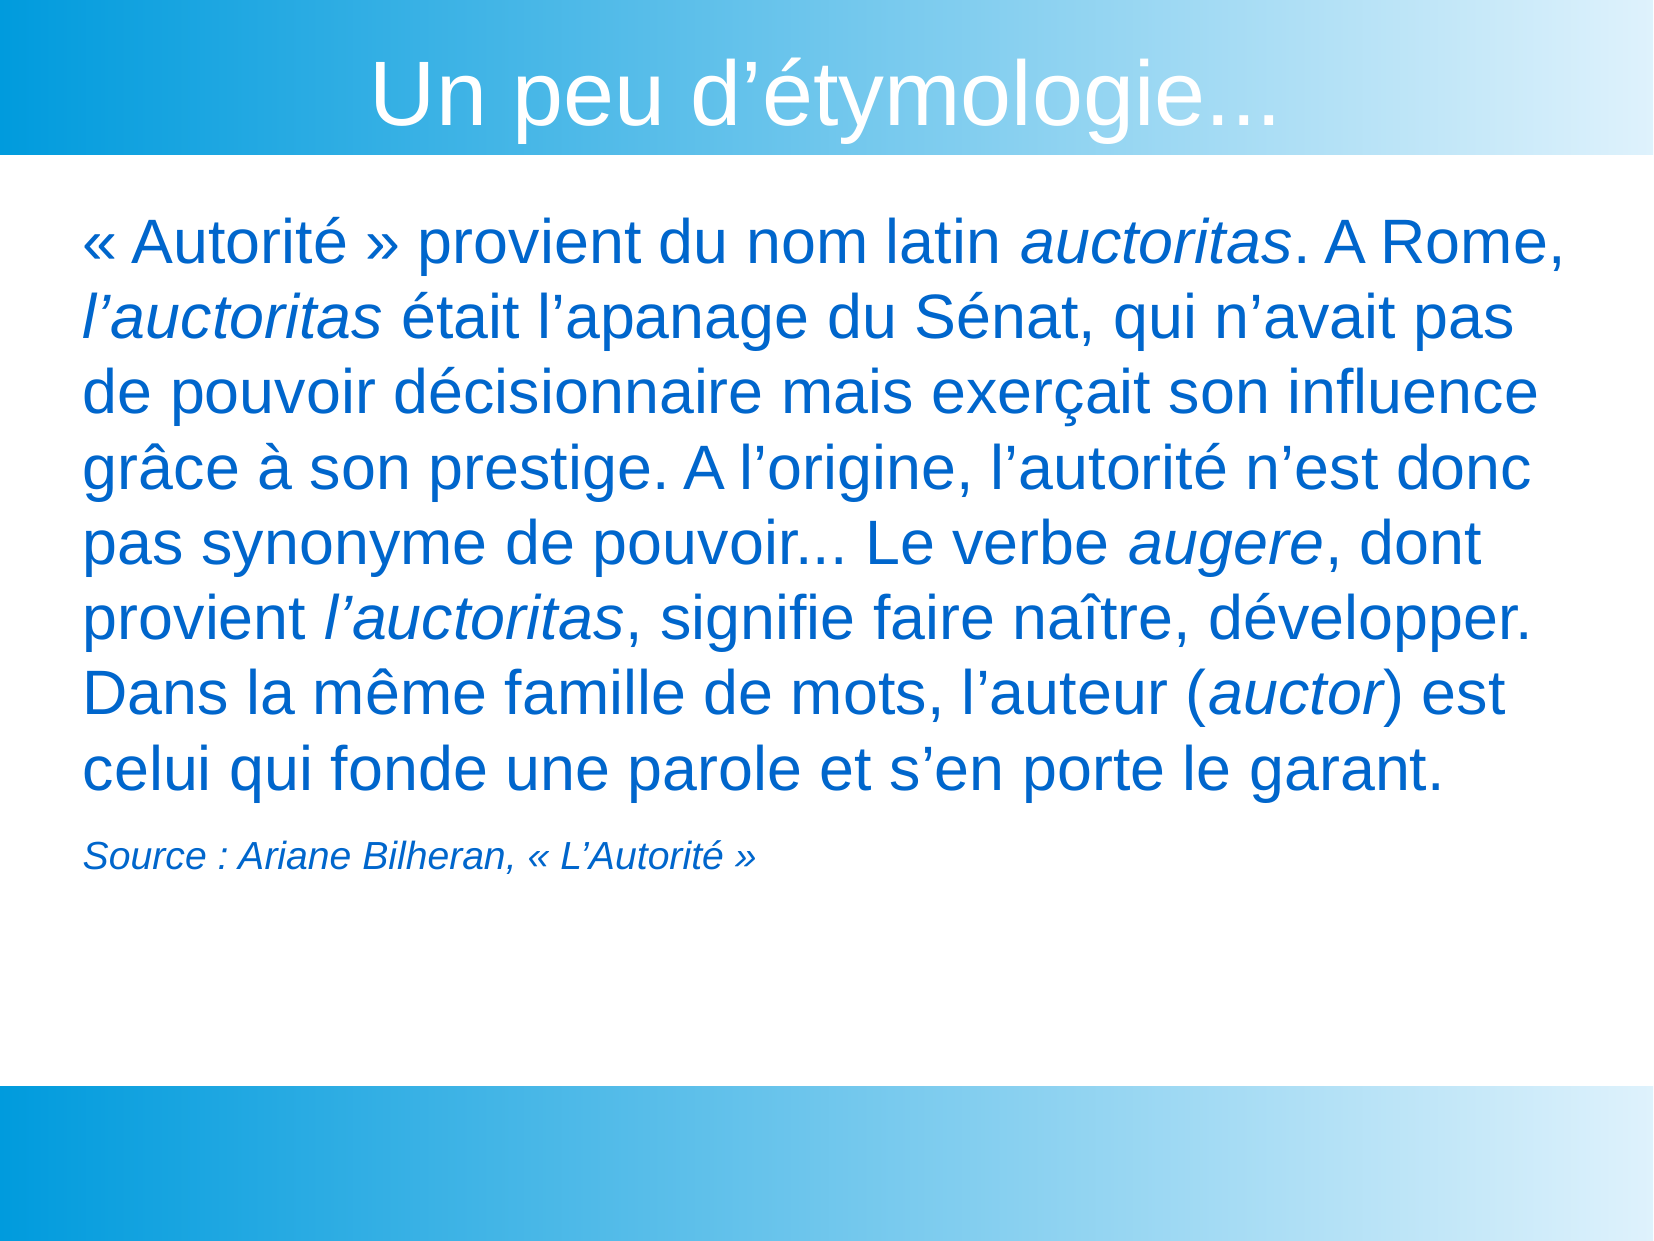

# Un peu d’étymologie...
« Autorité » provient du nom latin auctoritas. A Rome, l’auctoritas était l’apanage du Sénat, qui n’avait pas de pouvoir décisionnaire mais exerçait son influence grâce à son prestige. A l’origine, l’autorité n’est donc pas synonyme de pouvoir... Le verbe augere, dont provient l’auctoritas, signifie faire naître, développer. Dans la même famille de mots, l’auteur (auctor) est celui qui fonde une parole et s’en porte le garant.
Source : Ariane Bilheran, « L’Autorité »